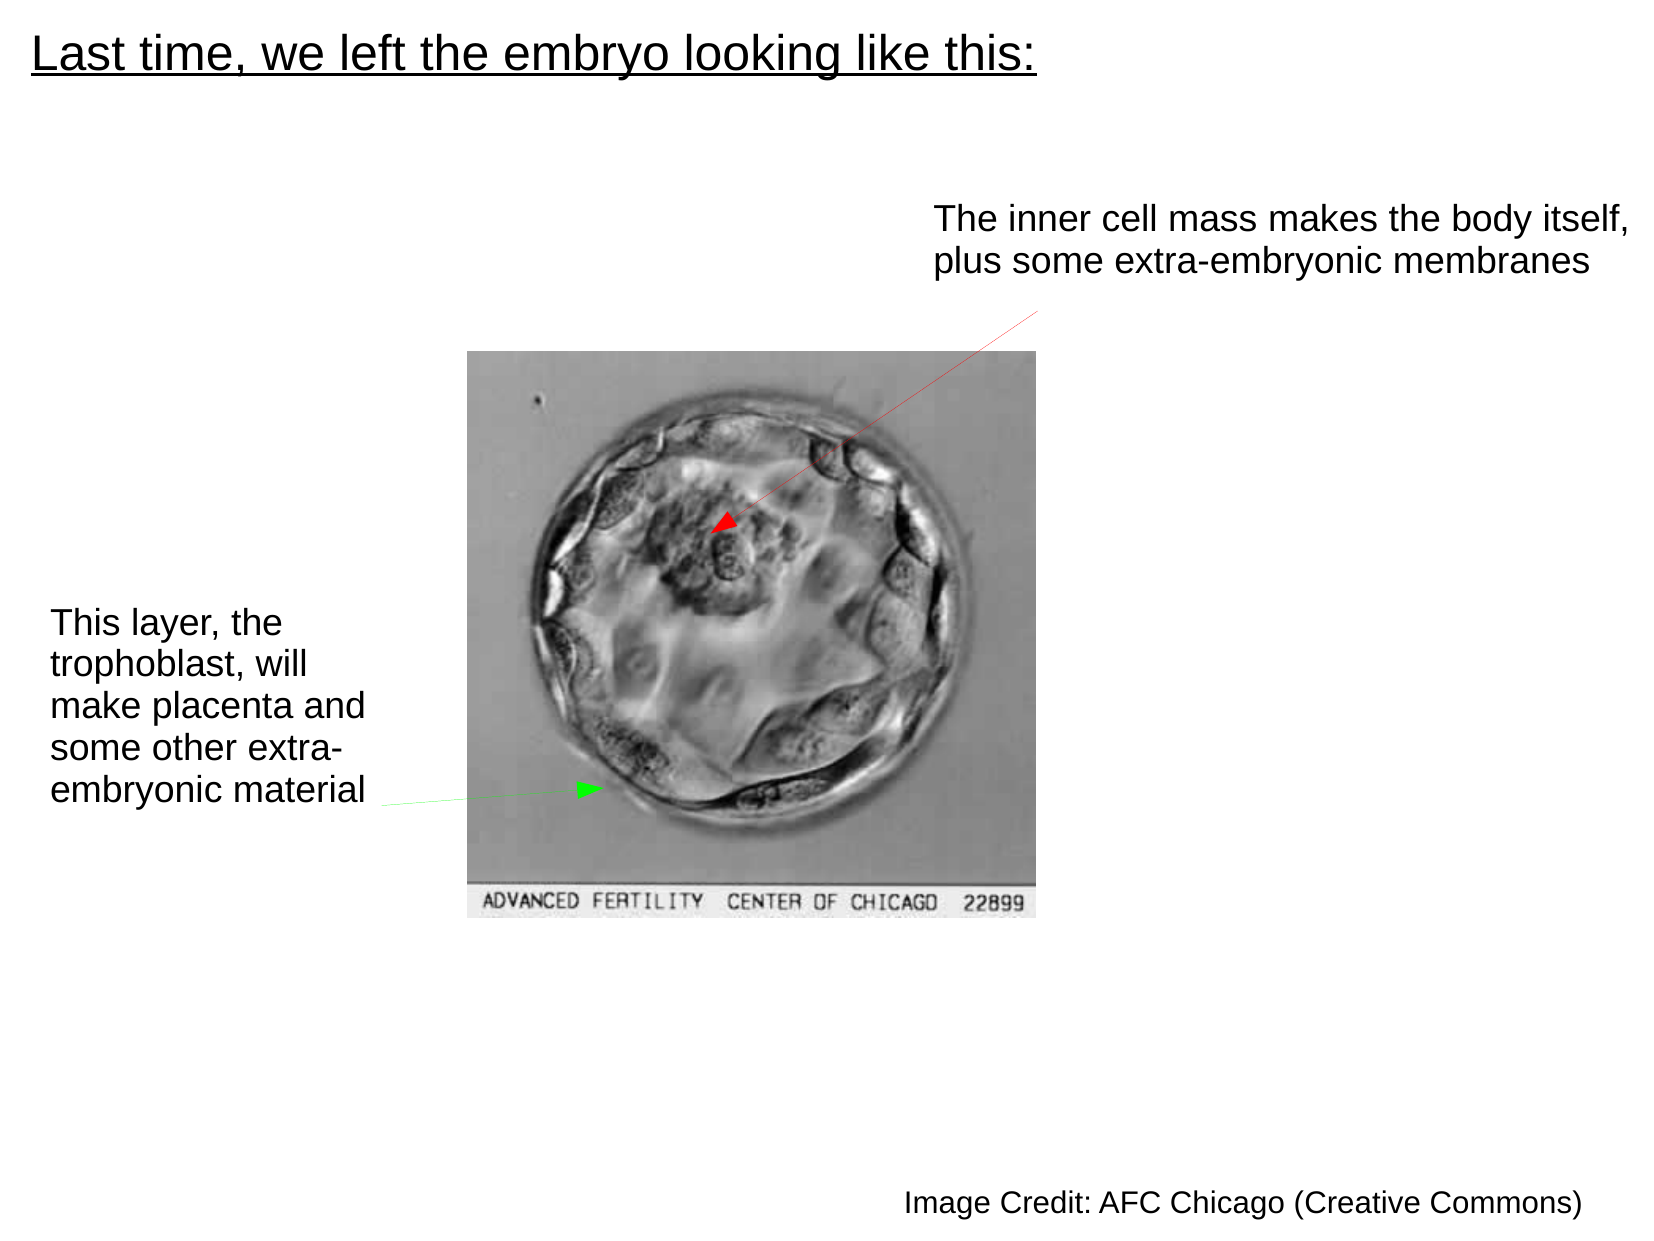

Last time, we left the embryo looking like this:
The inner cell mass makes the body itself, plus some extra-embryonic membranes
This layer, the trophoblast, will make placenta and some other extra-embryonic material
Image Credit: AFC Chicago (Creative Commons)